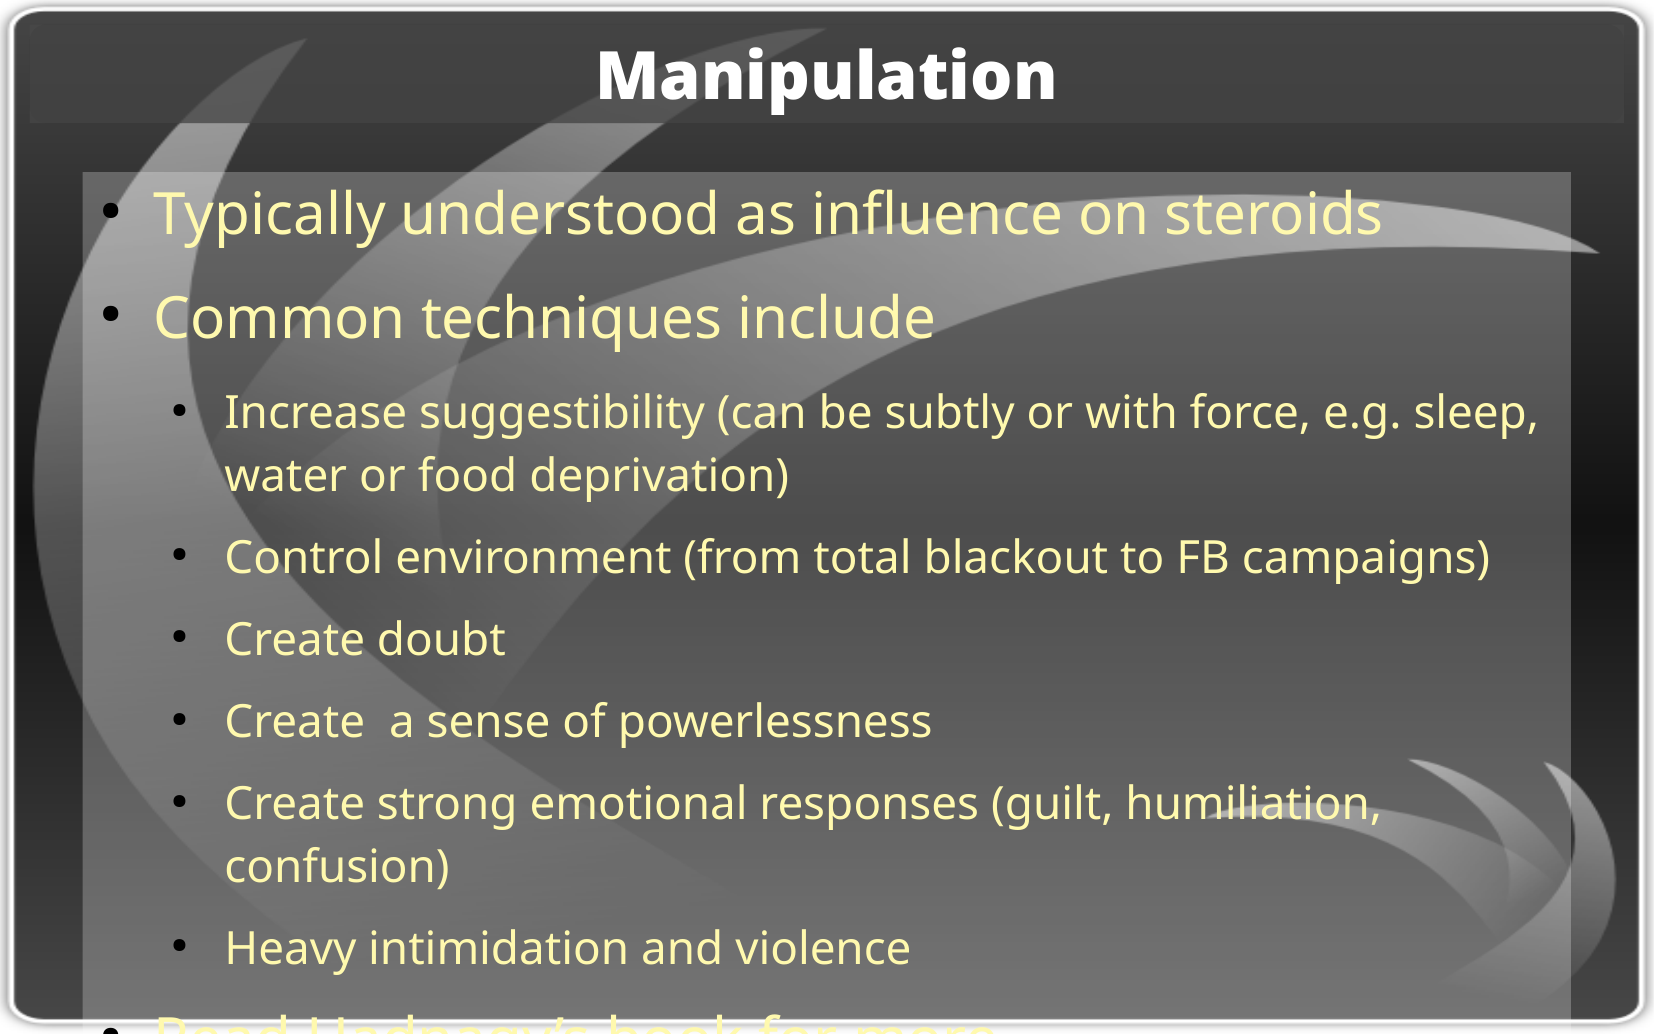

# Manipulation
Typically understood as influence on steroids
Common techniques include
Increase suggestibility (can be subtly or with force, e.g. sleep, water or food deprivation)
Control environment (from total blackout to FB campaigns)
Create doubt
Create a sense of powerlessness
Create strong emotional responses (guilt, humiliation, confusion)
Heavy intimidation and violence
Read Hadnagy’s book for more